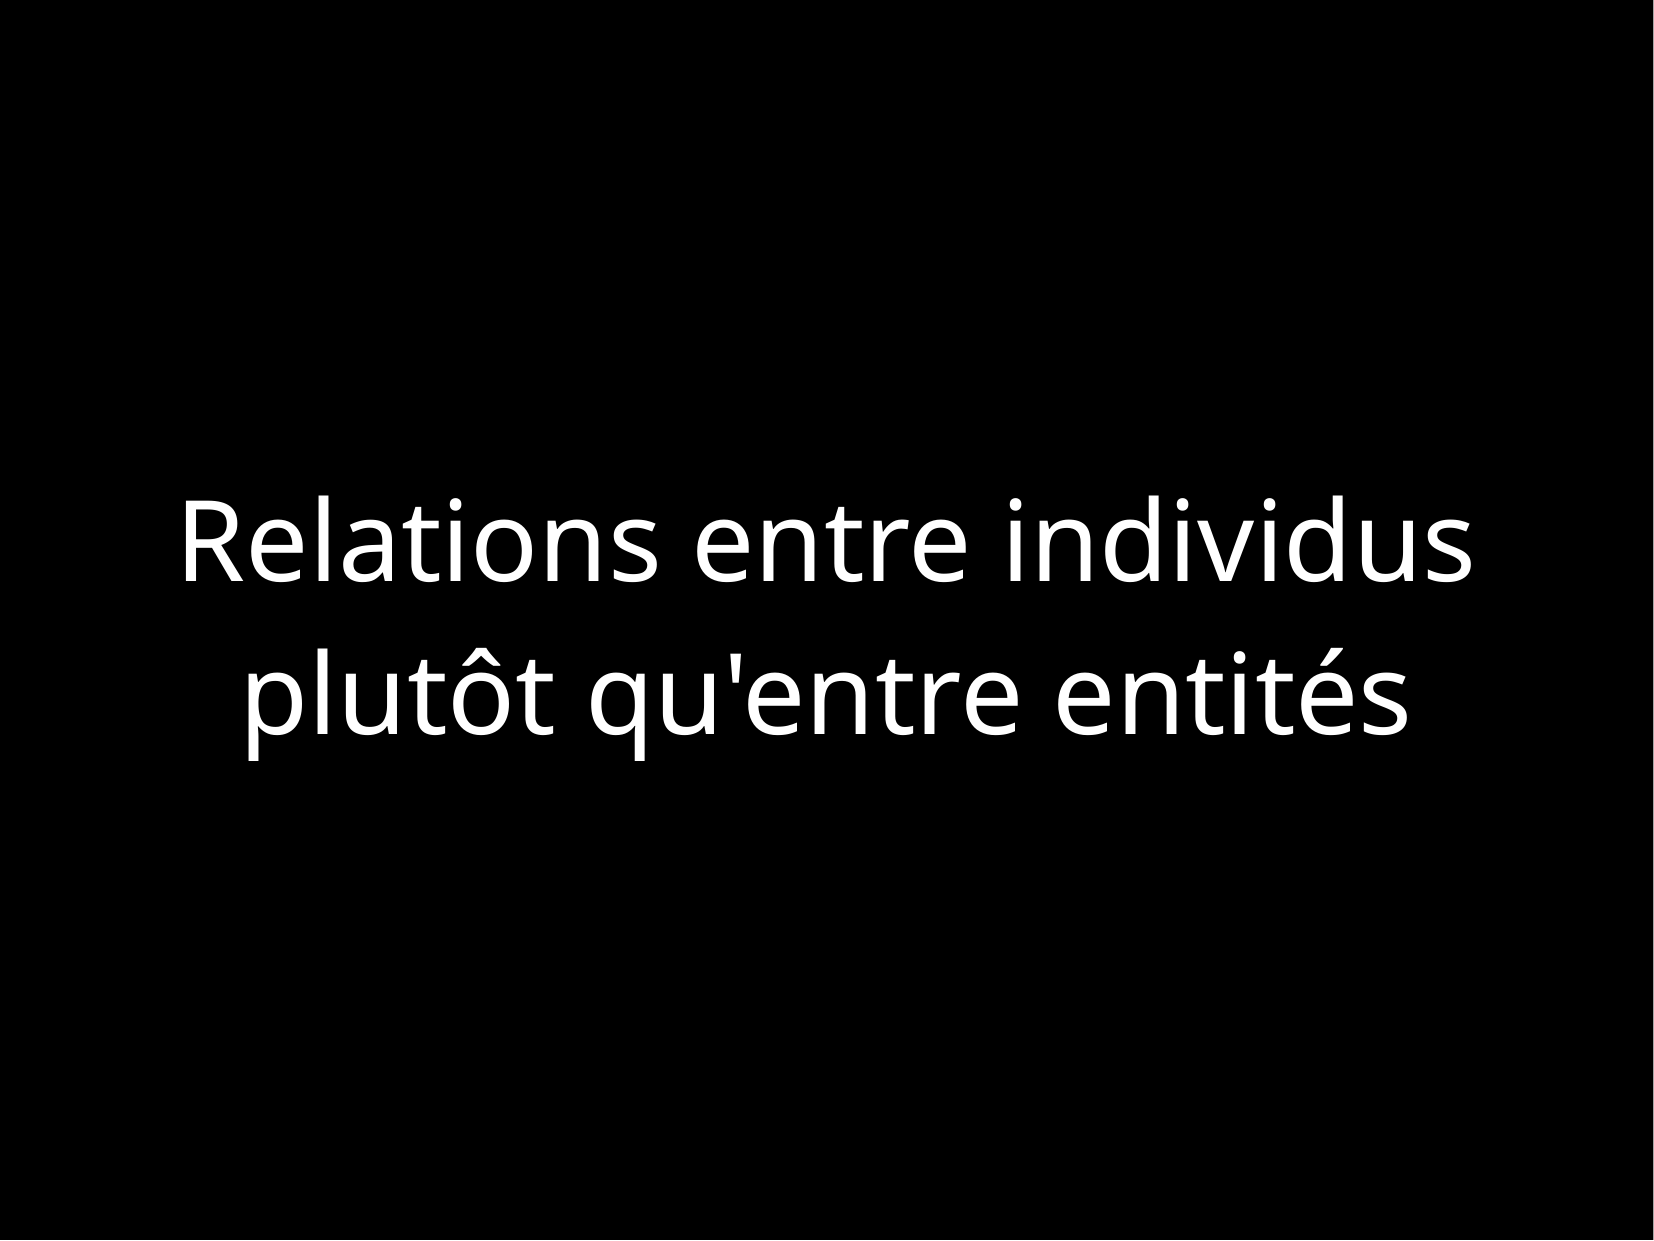

# Relations entre individus plutôt qu'entre entités